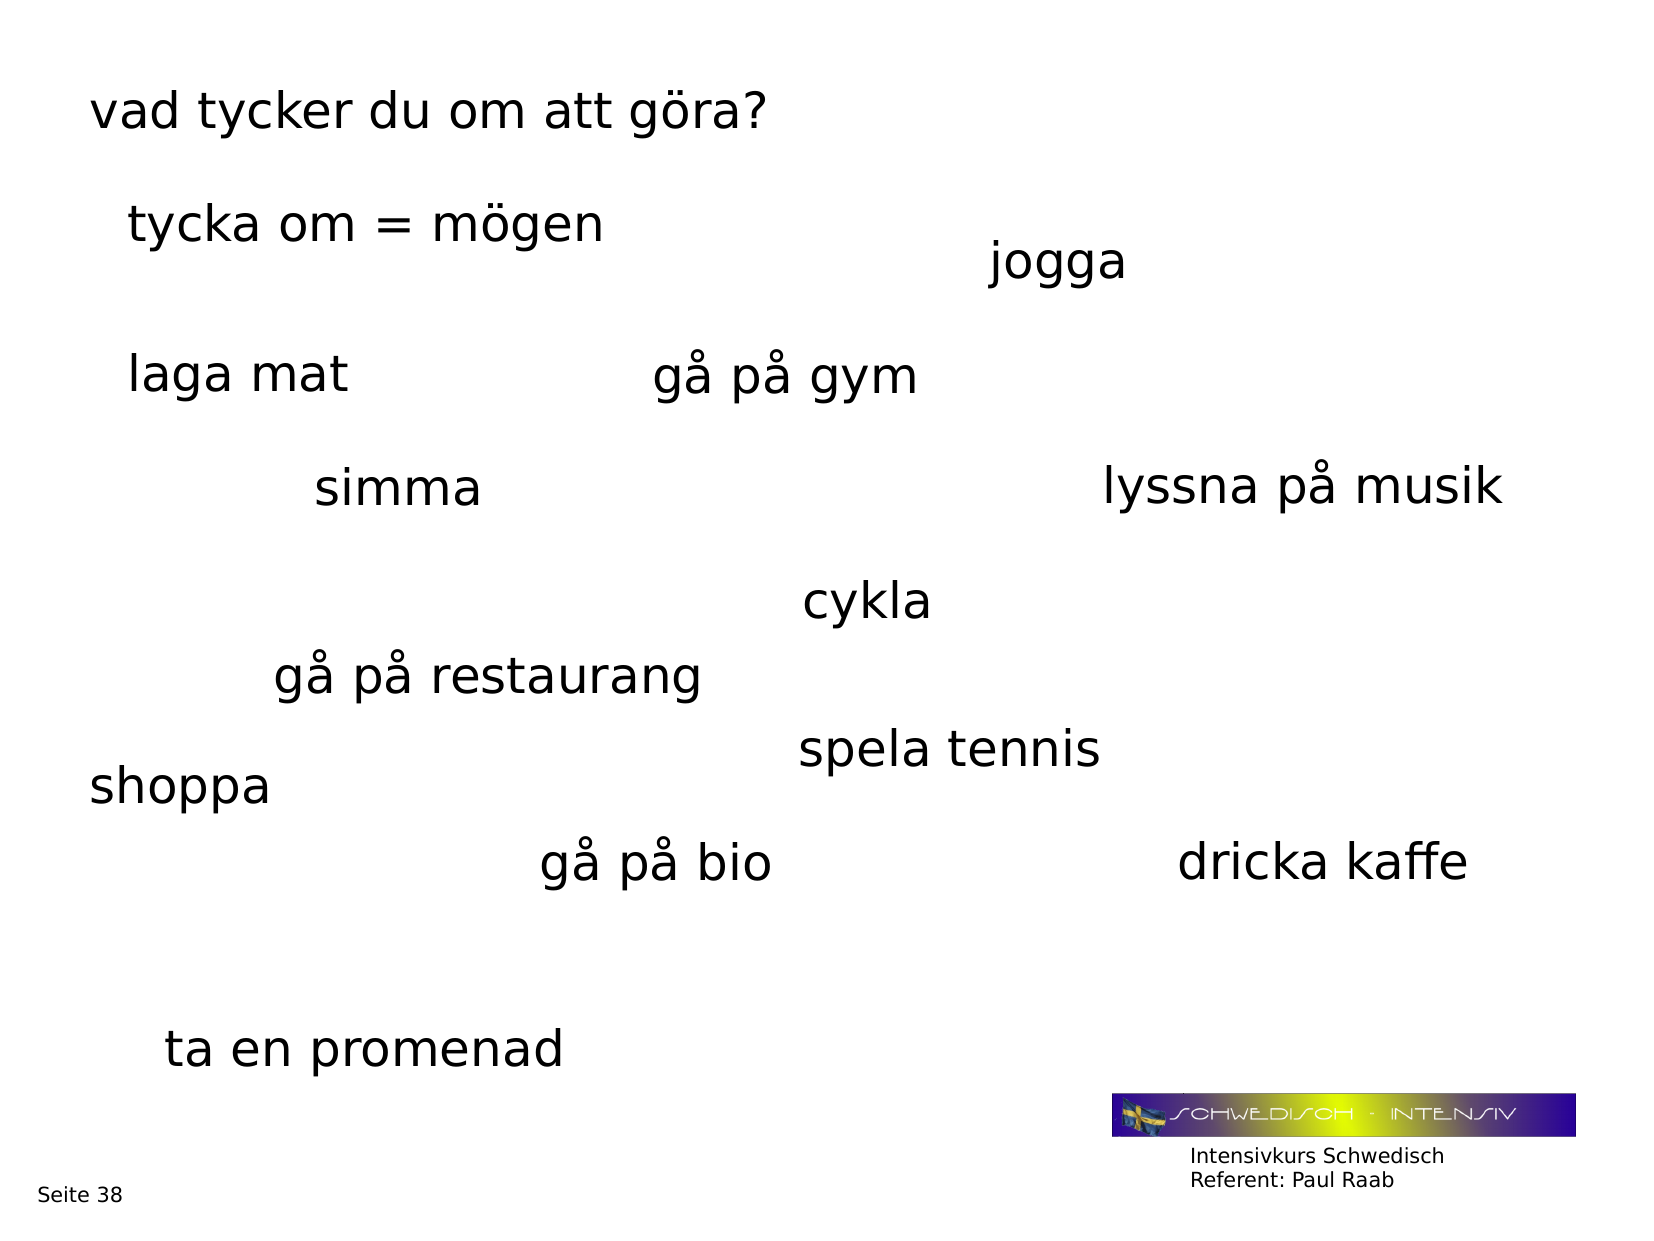

vad tycker du om att göra?
tycka om = mögen
jogga
laga mat
gå på gym
lyssna på musik
simma
cykla
gå på restaurang
spela tennis
shoppa
dricka kaffe
gå på bio
ta en promenad